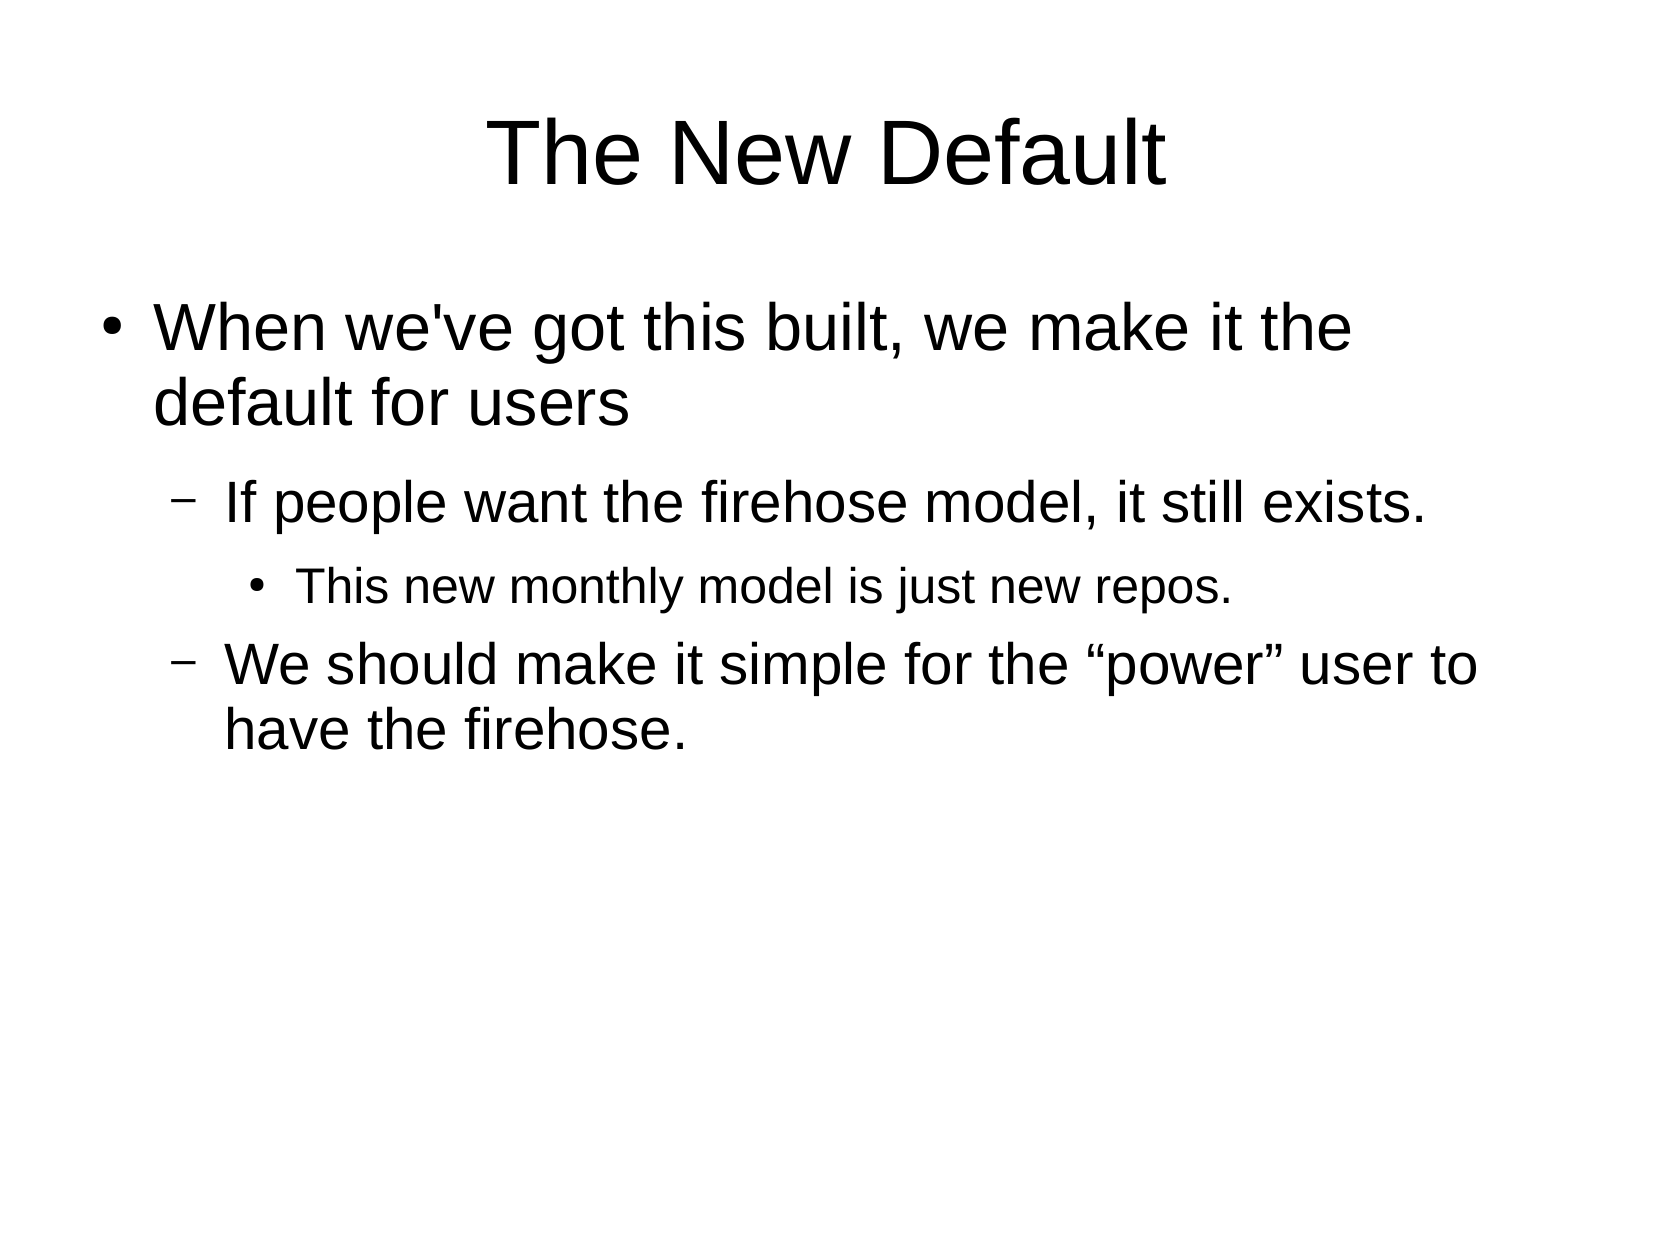

# The New Default
When we've got this built, we make it the default for users
If people want the firehose model, it still exists.
This new monthly model is just new repos.
We should make it simple for the “power” user to have the firehose.